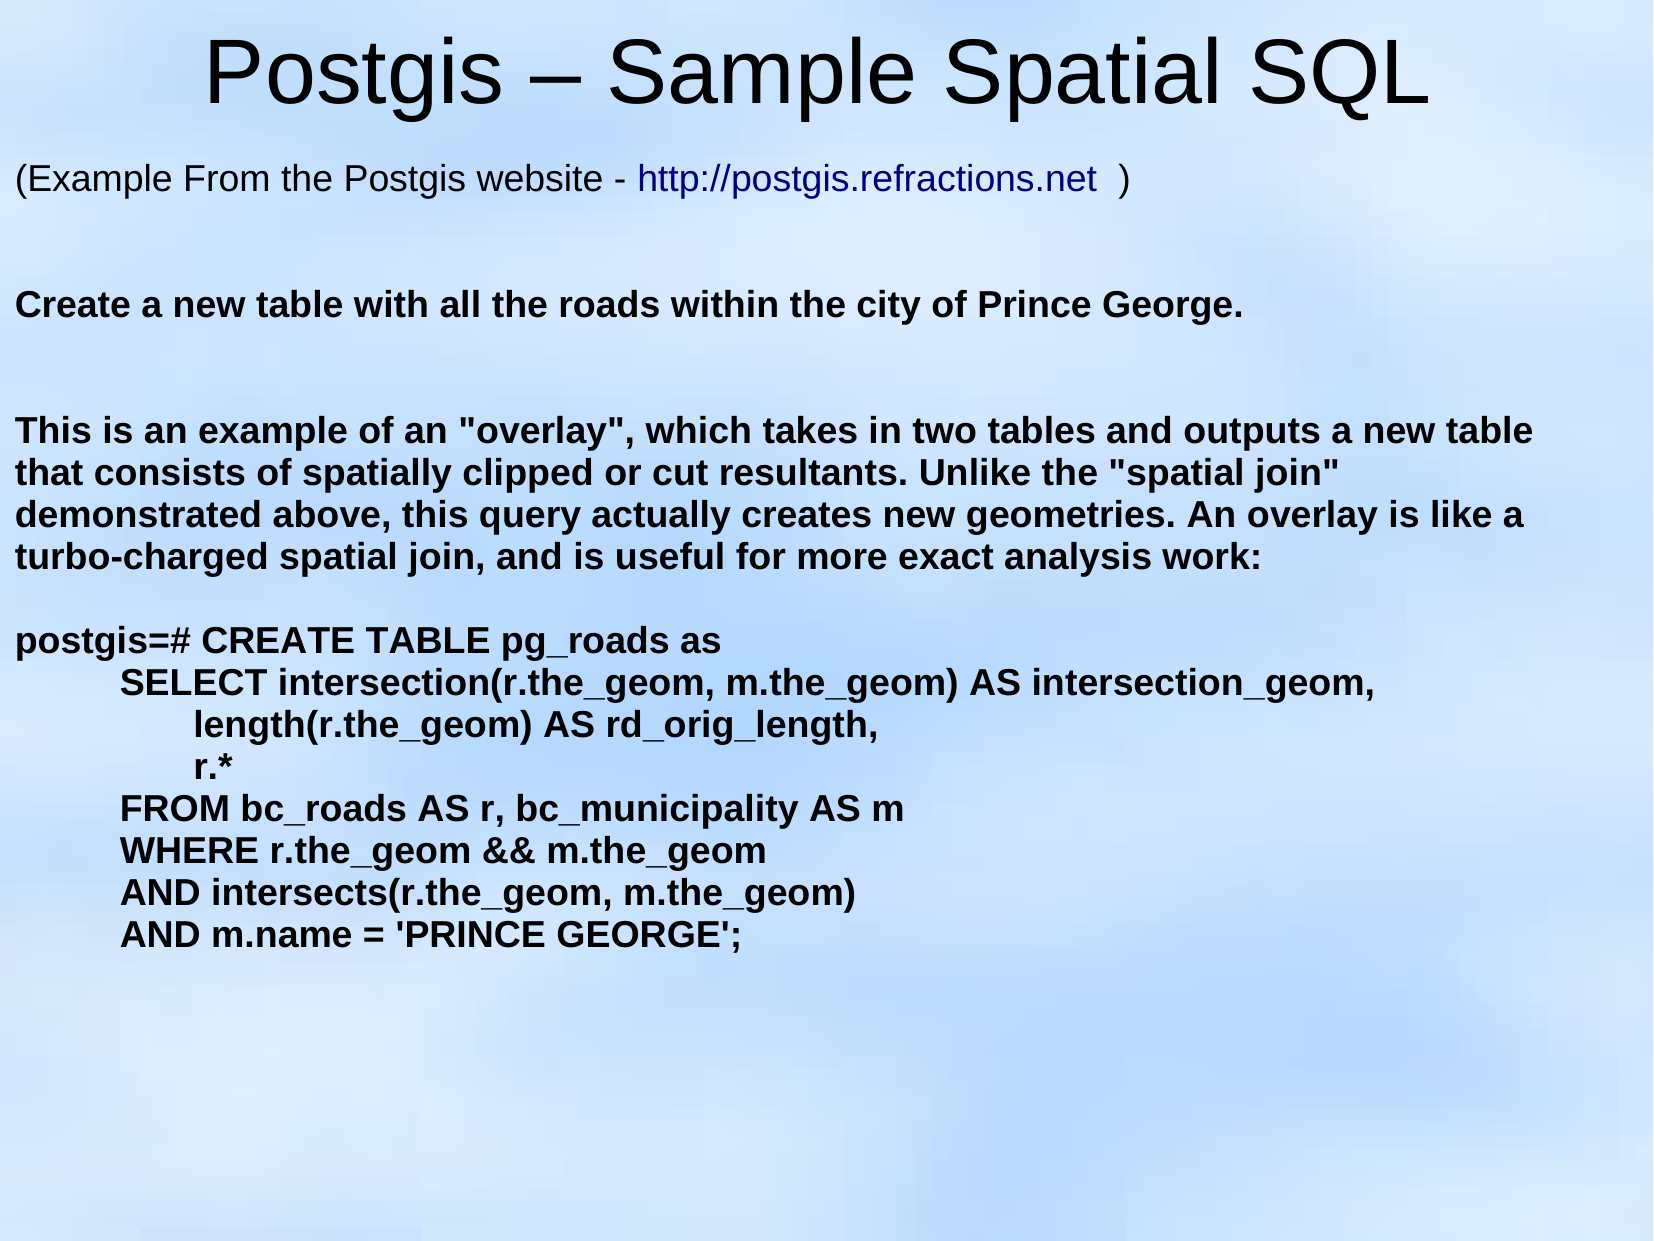

# Postgis – Sample Spatial SQL
(Example From the Postgis website - http://postgis.refractions.net )
Create a new table with all the roads within the city of Prince George.
This is an example of an "overlay", which takes in two tables and outputs a new table that consists of spatially clipped or cut resultants. Unlike the "spatial join" demonstrated above, this query actually creates new geometries. An overlay is like a turbo-charged spatial join, and is useful for more exact analysis work:
postgis=# CREATE TABLE pg_roads as
 SELECT intersection(r.the_geom, m.the_geom) AS intersection_geom,
 length(r.the_geom) AS rd_orig_length,
 r.*
 FROM bc_roads AS r, bc_municipality AS m
 WHERE r.the_geom && m.the_geom
 AND intersects(r.the_geom, m.the_geom)
 AND m.name = 'PRINCE GEORGE';